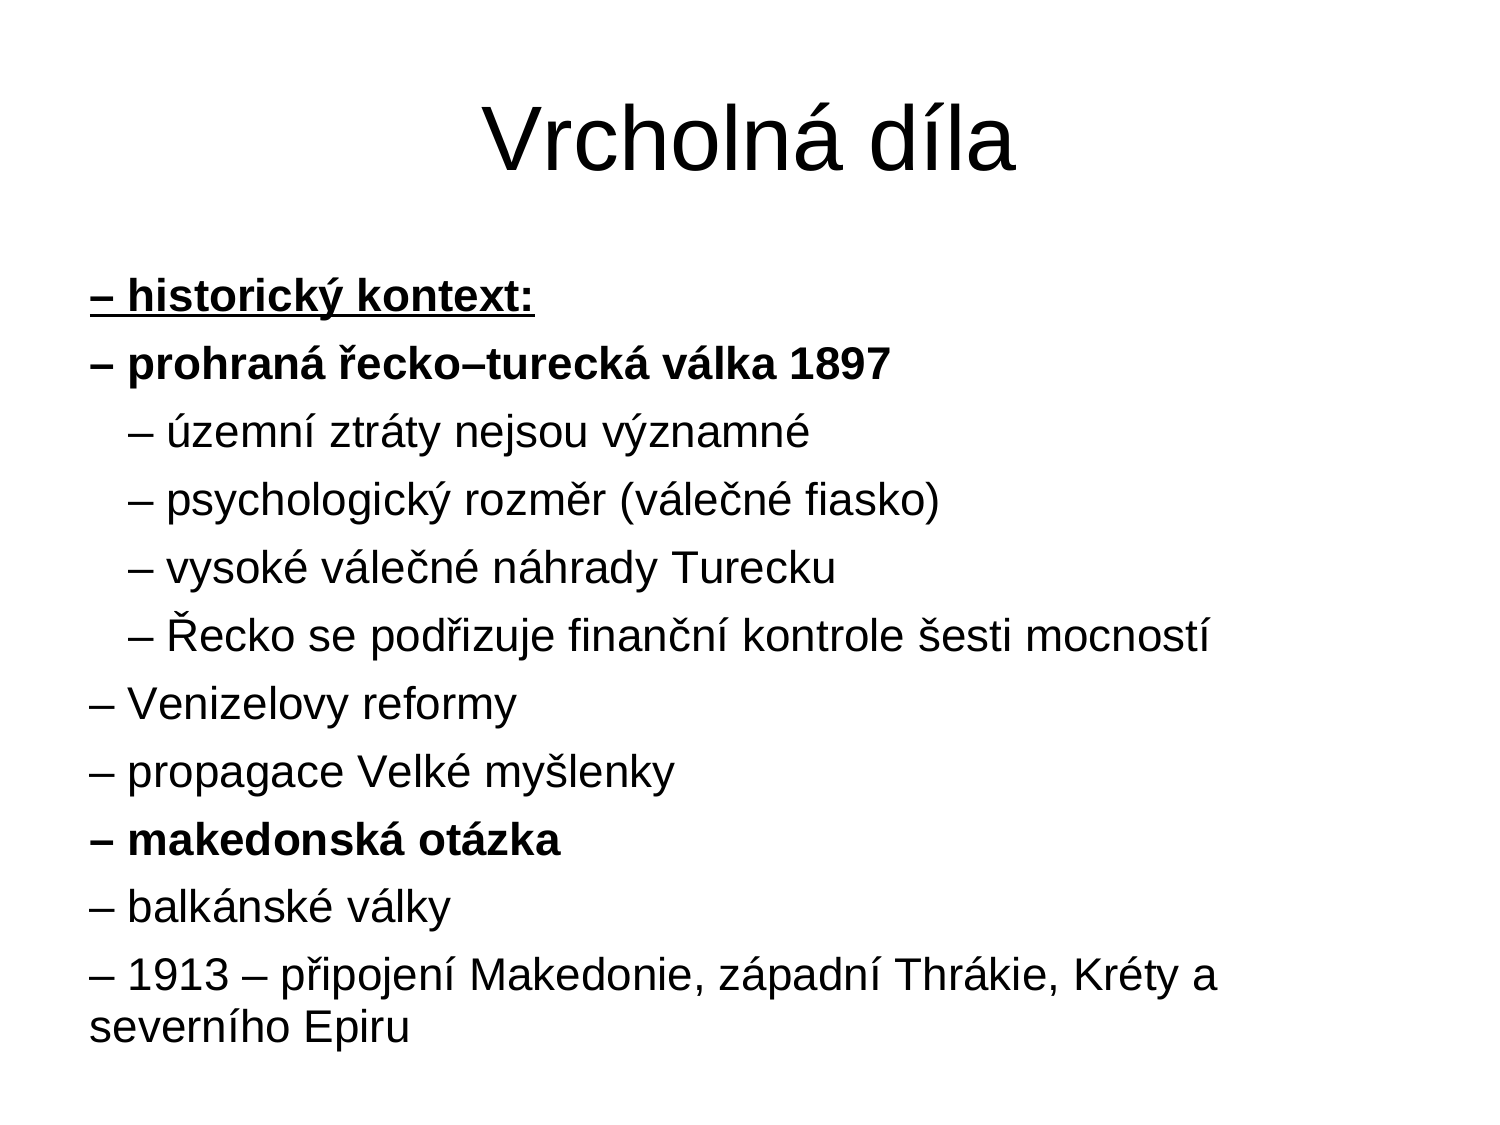

# Vrcholná díla
– historický kontext:
– prohraná řecko–turecká válka 1897
 – územní ztráty nejsou významné
 – psychologický rozměr (válečné fiasko)
 – vysoké válečné náhrady Turecku
 – Řecko se podřizuje finanční kontrole šesti mocností
– Venizelovy reformy
– propagace Velké myšlenky
– makedonská otázka
– balkánské války
– 1913 – připojení Makedonie, západní Thrákie, Kréty a severního Epiru